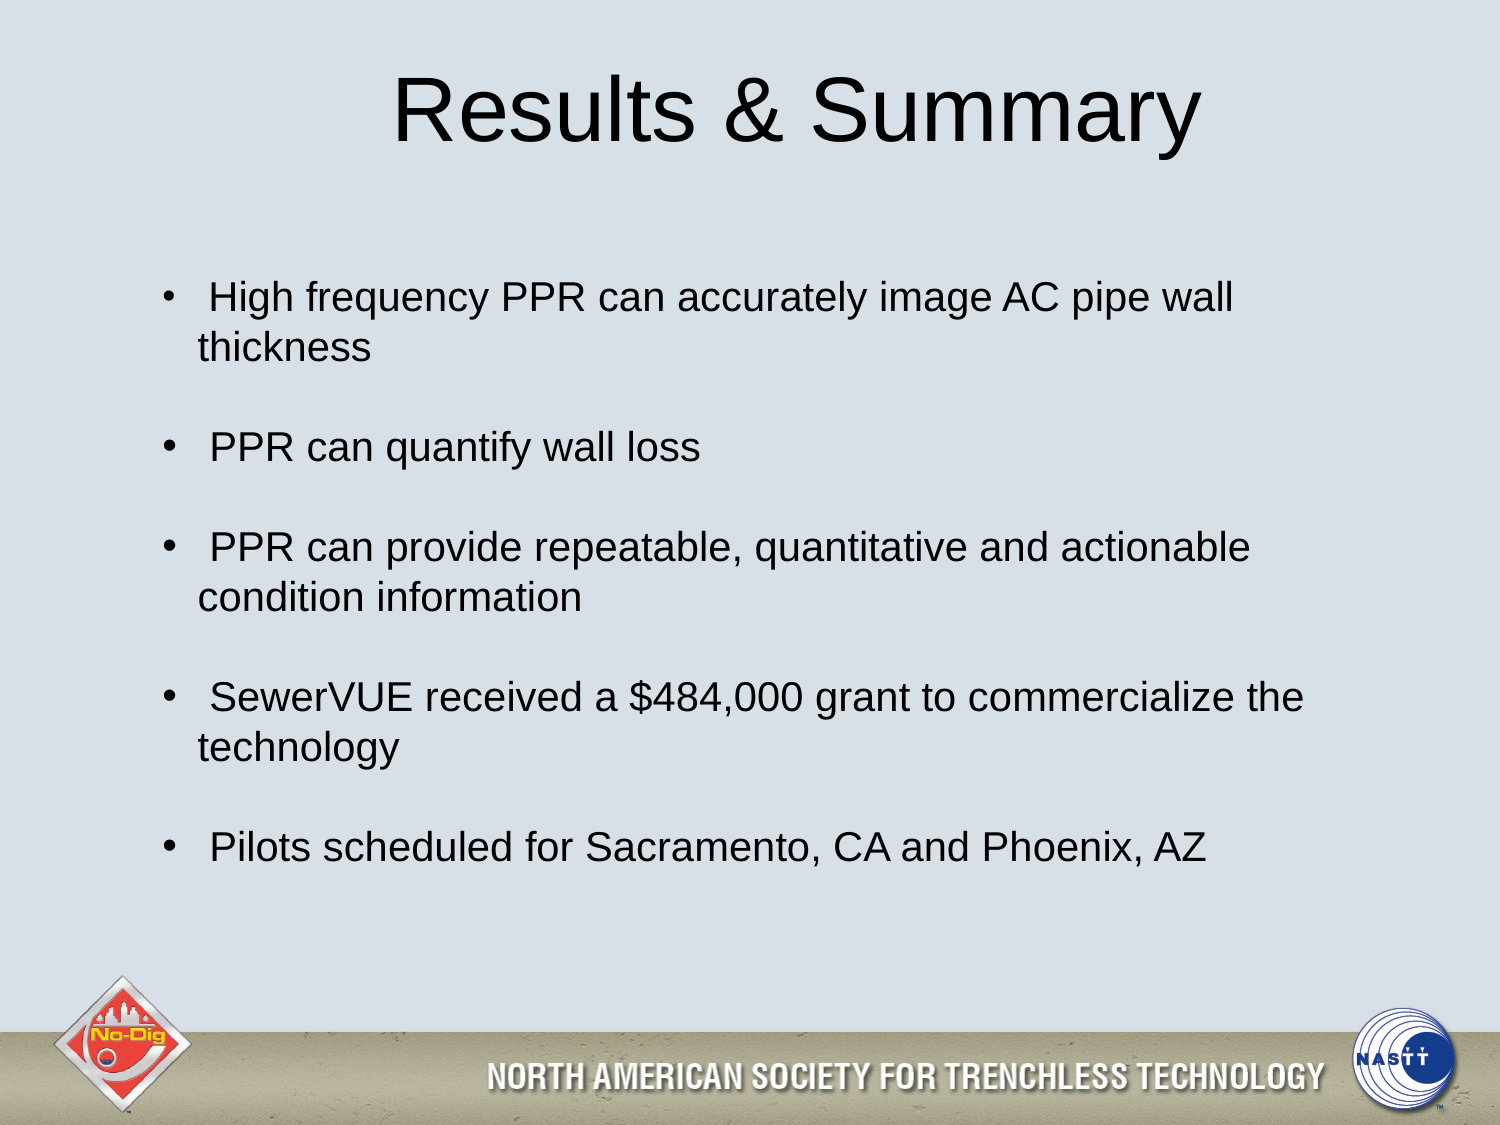

Results & Summary
 High frequency PPR can accurately image AC pipe wall 	thickness
 PPR can quantify wall loss
 PPR can provide repeatable, quantitative and actionable 	condition information
 SewerVUE received a $484,000 grant to commercialize the 	technology
 Pilots scheduled for Sacramento, CA and Phoenix, AZ